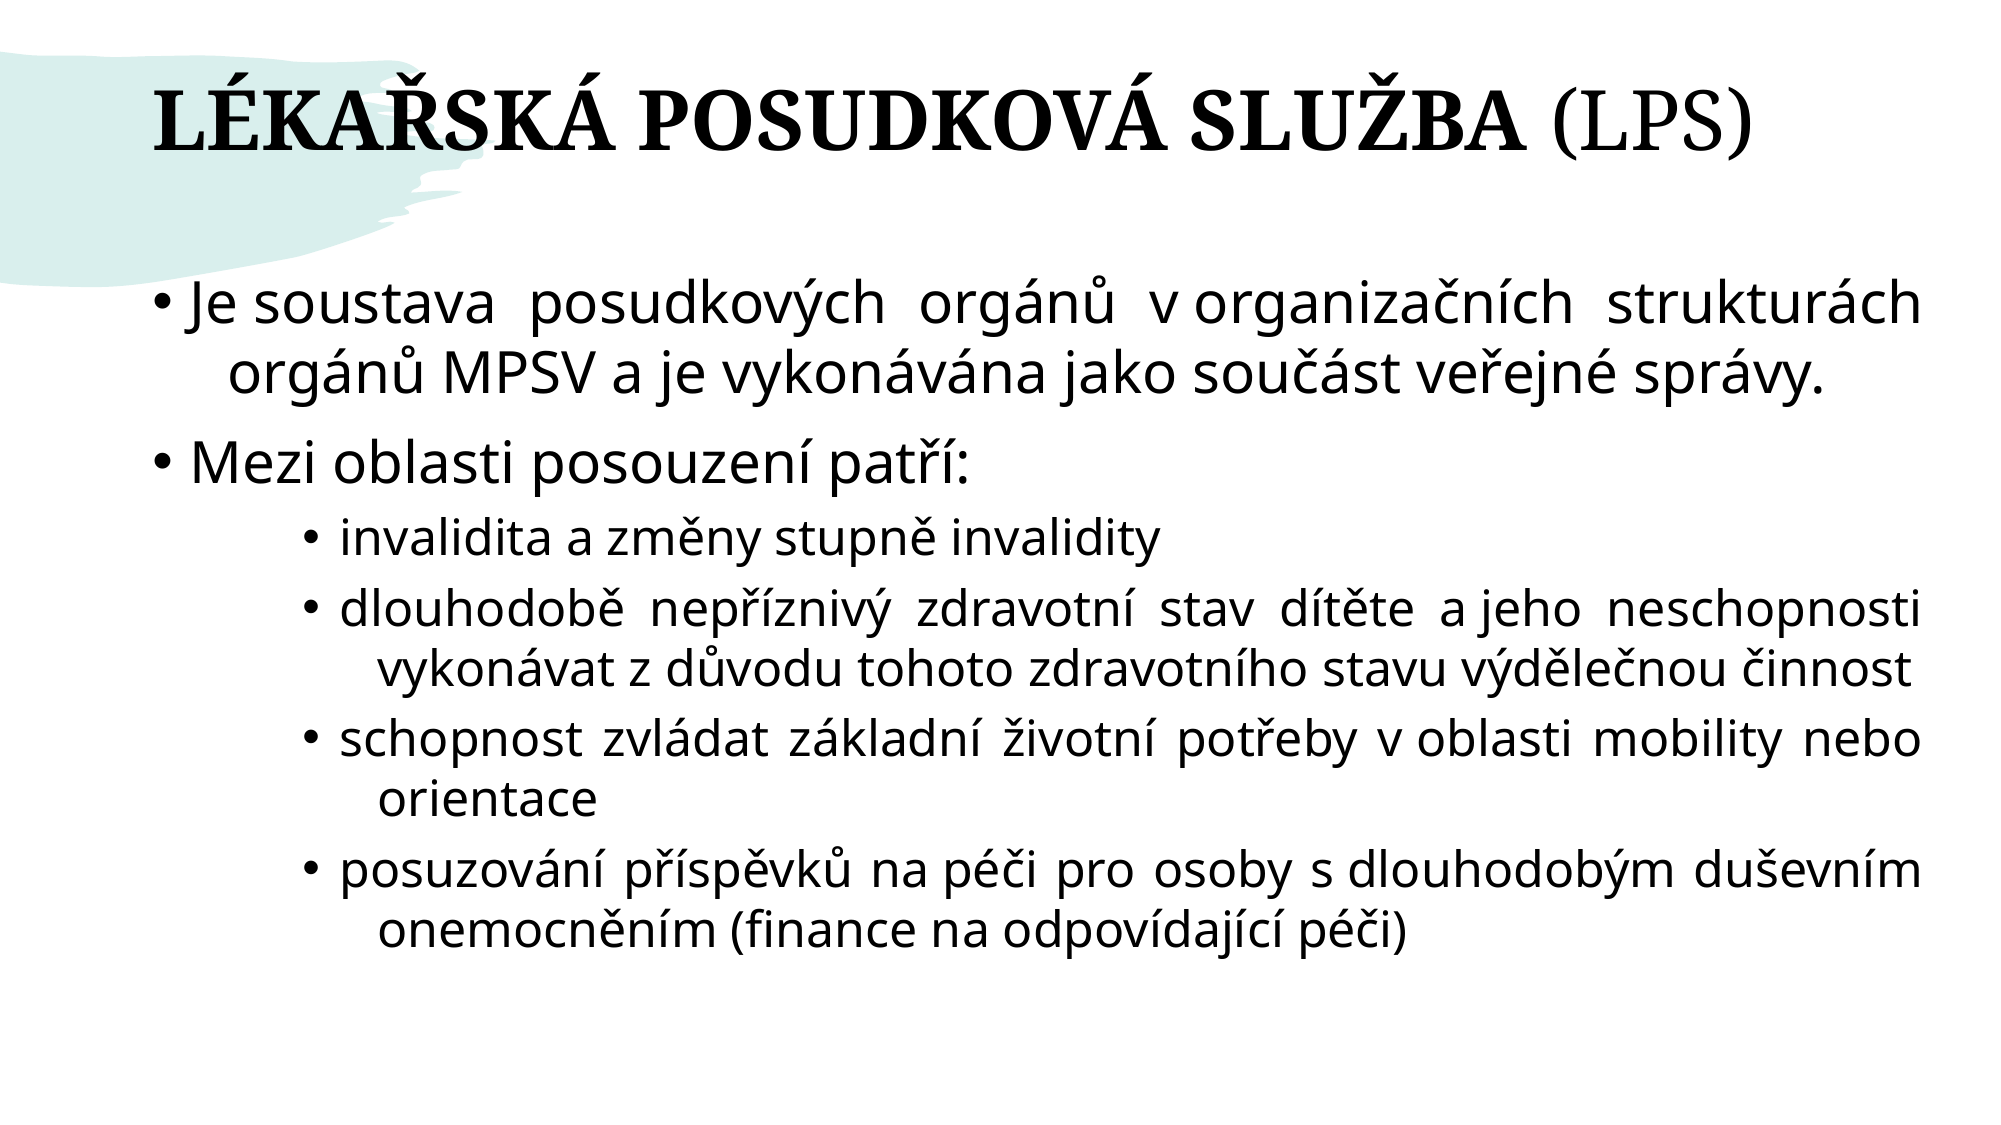

# LÉKAŘSKÁ POSUDKOVÁ SLUŽBA (LPS)
Je soustava posudkových orgánů v organizačních strukturách orgánů MPSV a je vykonávána jako součást veřejné správy.
Mezi oblasti posouzení patří:
invalidita a změny stupně invalidity
dlouhodobě nepříznivý zdravotní stav dítěte a jeho neschopnosti vykonávat z důvodu tohoto zdravotního stavu výdělečnou činnost
schopnost zvládat základní životní potřeby v oblasti mobility nebo orientace
posuzování příspěvků na péči pro osoby s dlouhodobým duševním onemocněním (finance na odpovídající péči)